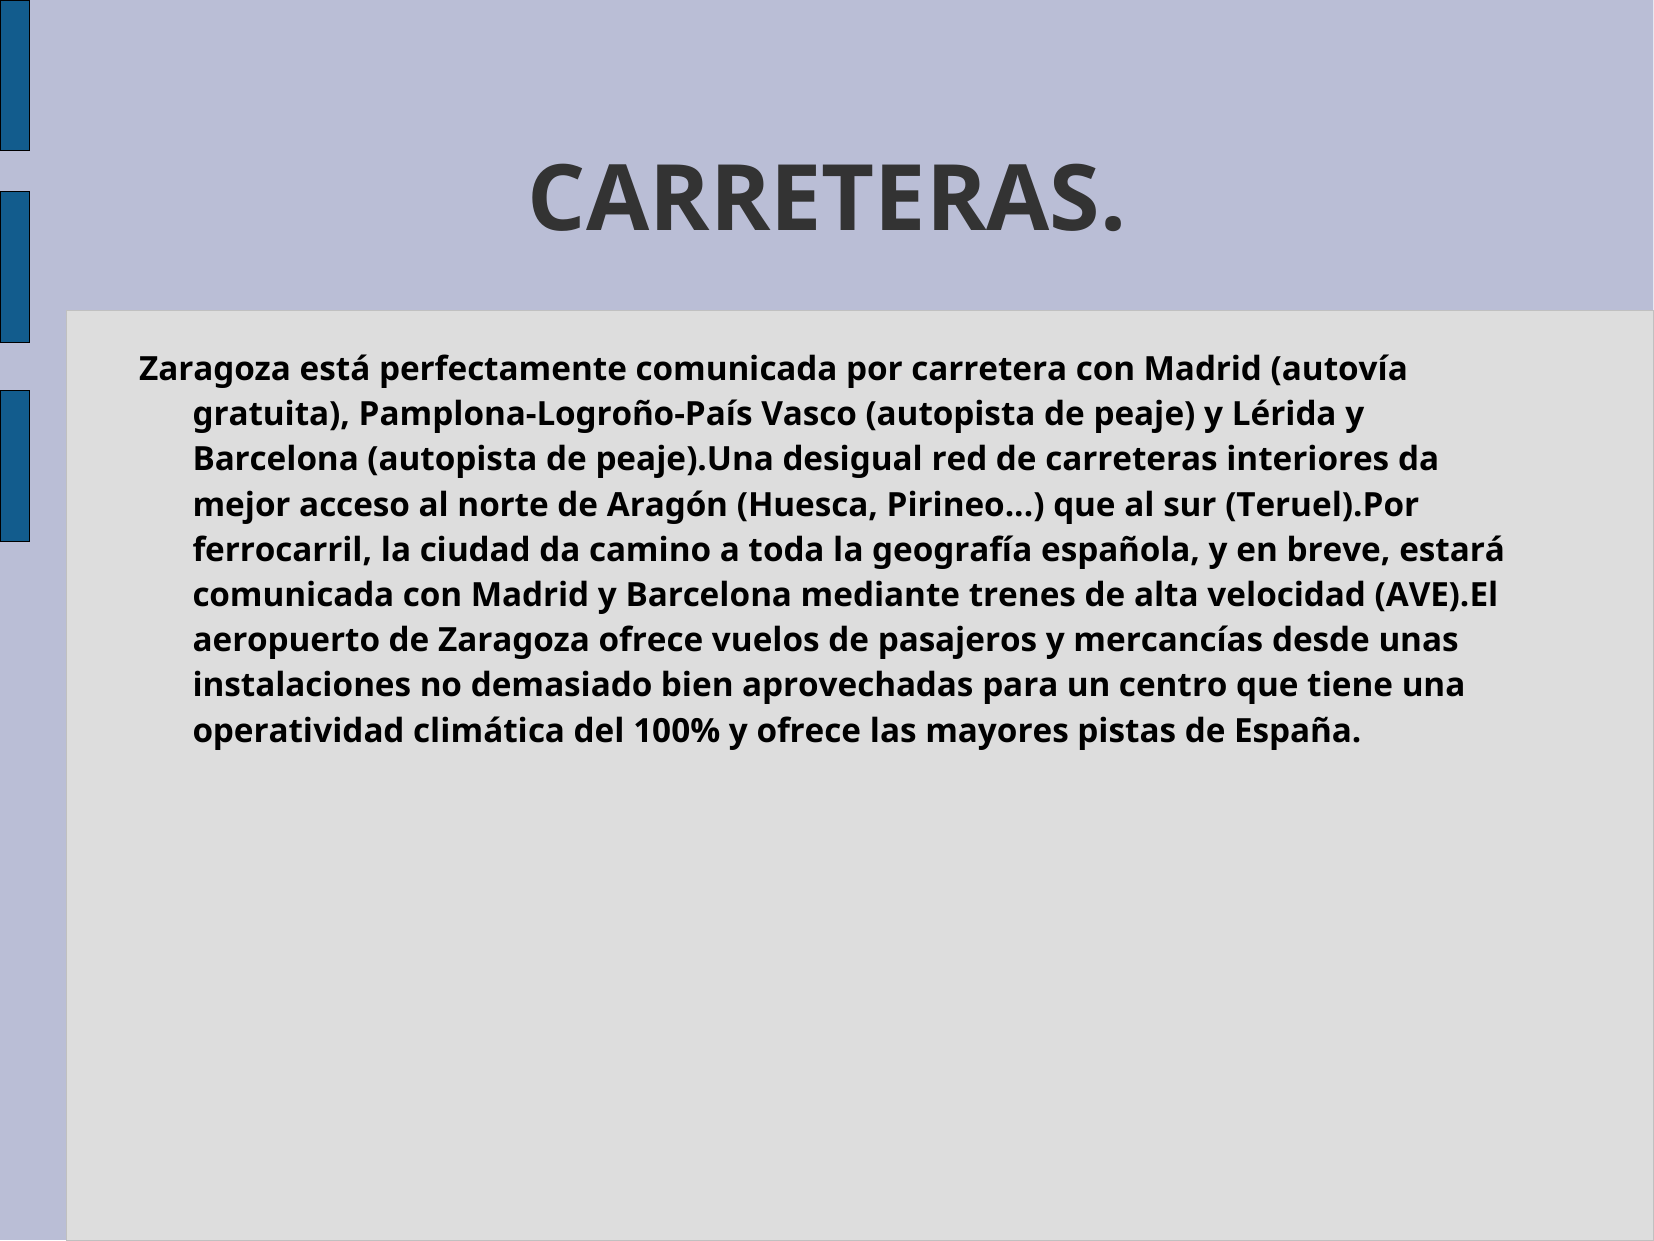

# CARRETERAS.
Zaragoza está perfectamente comunicada por carretera con Madrid (autovía gratuita), Pamplona-Logroño-País Vasco (autopista de peaje) y Lérida y Barcelona (autopista de peaje).Una desigual red de carreteras interiores da mejor acceso al norte de Aragón (Huesca, Pirineo...) que al sur (Teruel).Por ferrocarril, la ciudad da camino a toda la geografía española, y en breve, estará comunicada con Madrid y Barcelona mediante trenes de alta velocidad (AVE).El aeropuerto de Zaragoza ofrece vuelos de pasajeros y mercancías desde unas instalaciones no demasiado bien aprovechadas para un centro que tiene una operatividad climática del 100% y ofrece las mayores pistas de España.